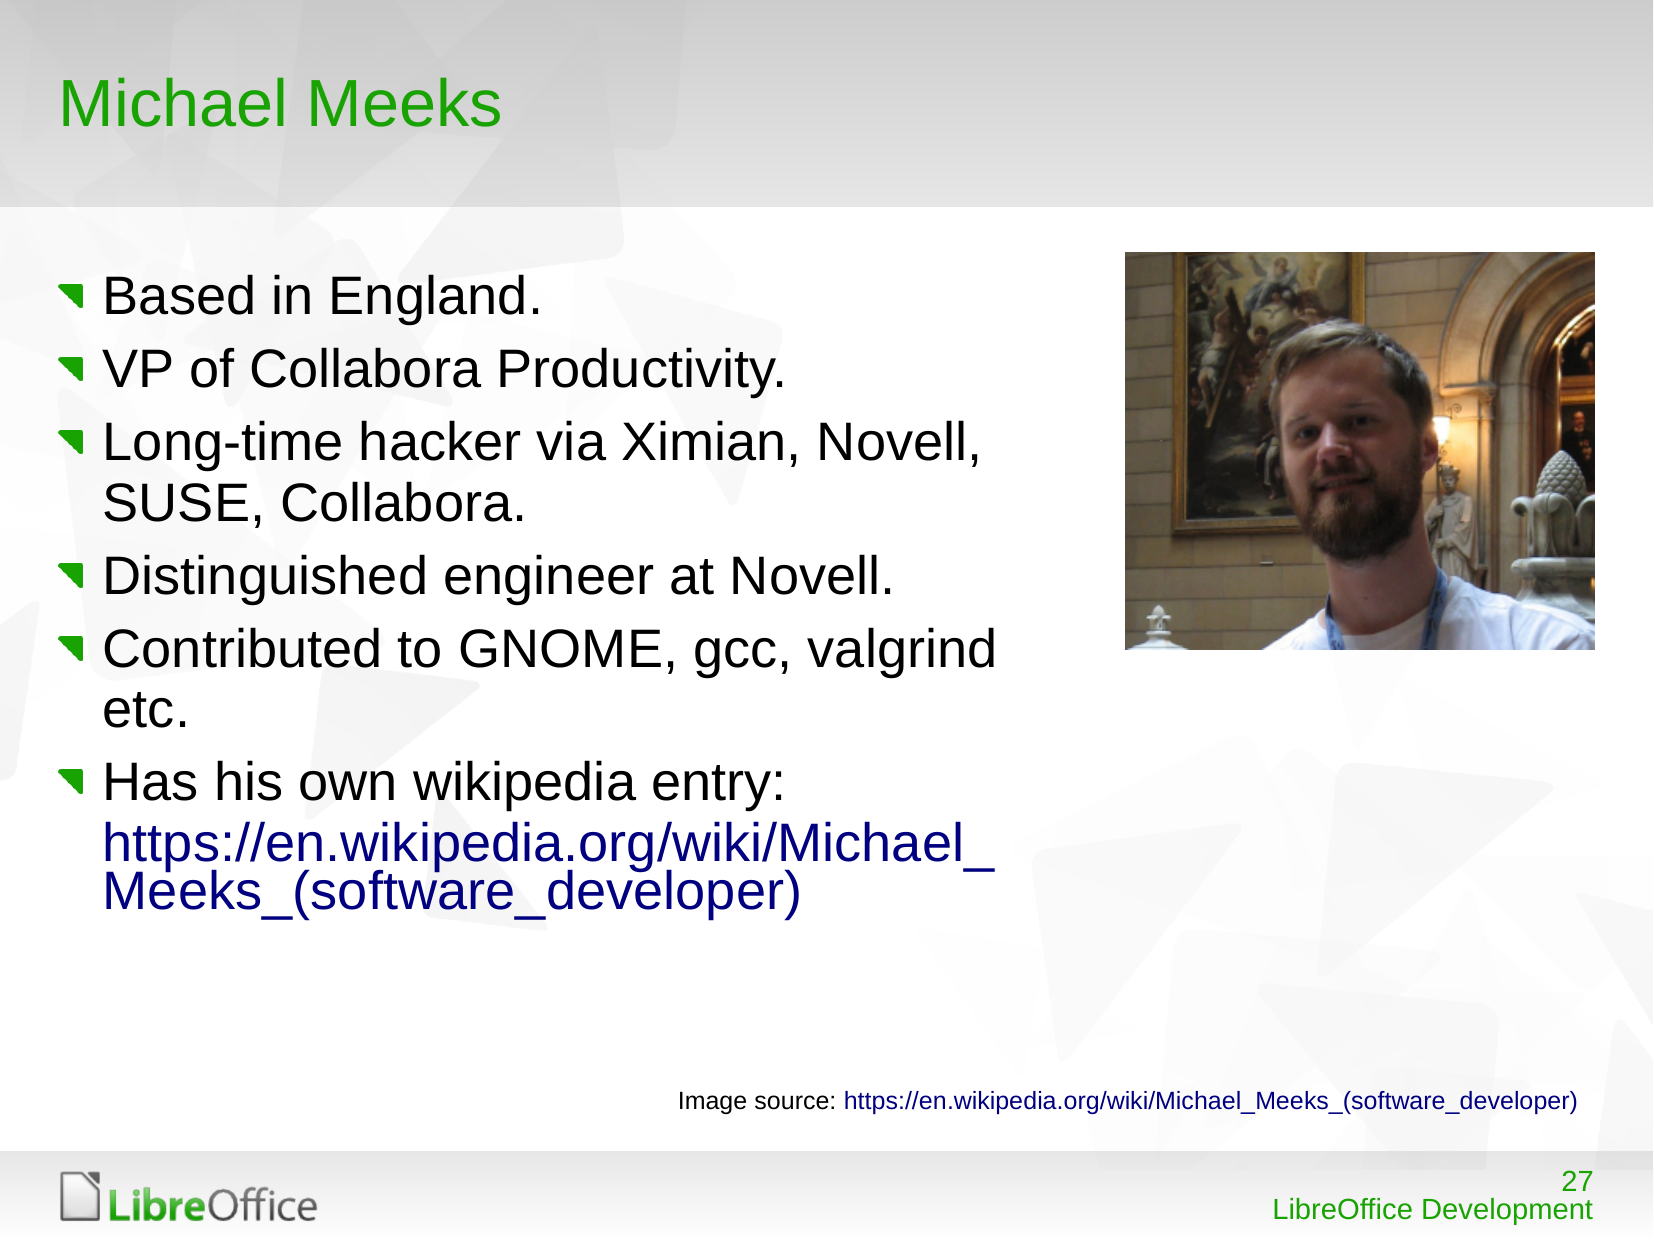

# Michael Meeks
Based in England.
VP of Collabora Productivity.
Long-time hacker via Ximian, Novell, SUSE, Collabora.
Distinguished engineer at Novell.
Contributed to GNOME, gcc, valgrind etc.
Has his own wikipedia entry: https://en.wikipedia.org/wiki/Michael_Meeks_(software_developer)
Image source: https://en.wikipedia.org/wiki/Michael_Meeks_(software_developer)
27
LibreOffice Development